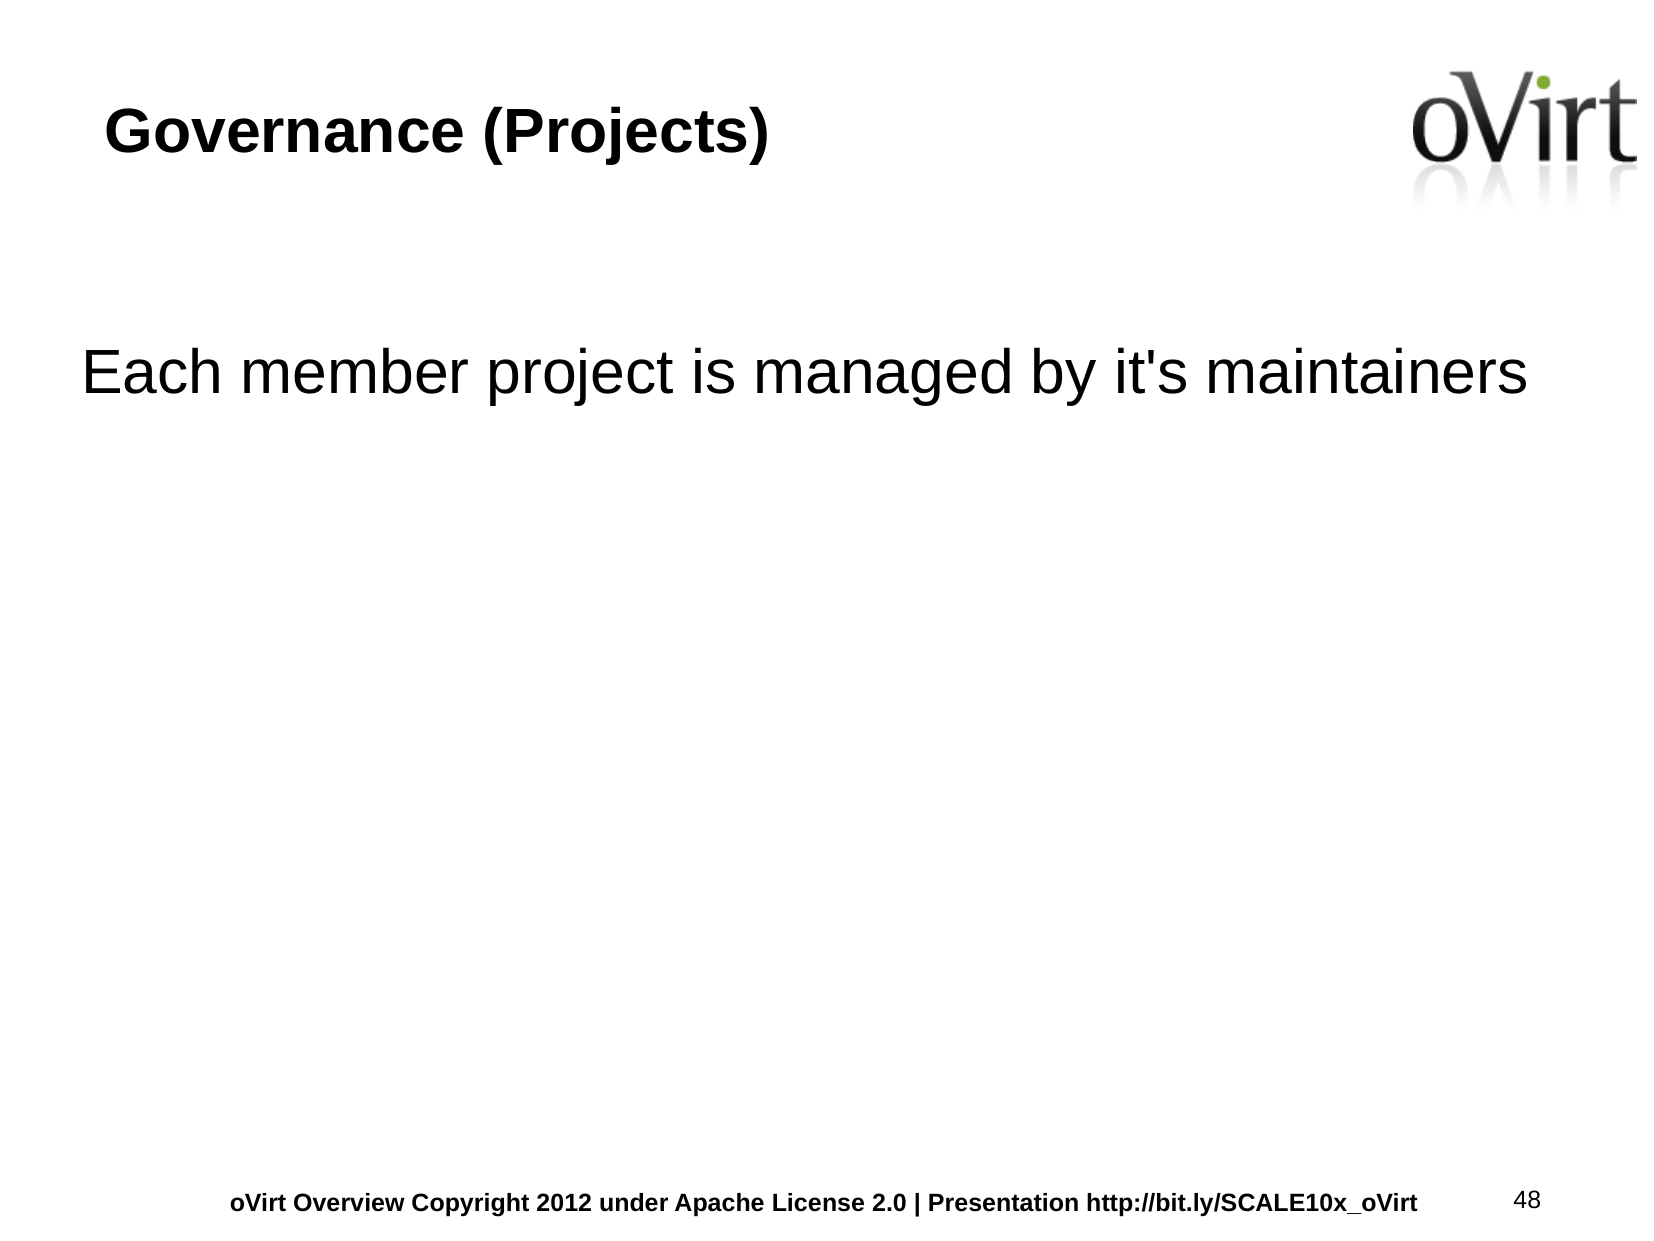

# Governance (Projects)
Each member project is managed by it's maintainers